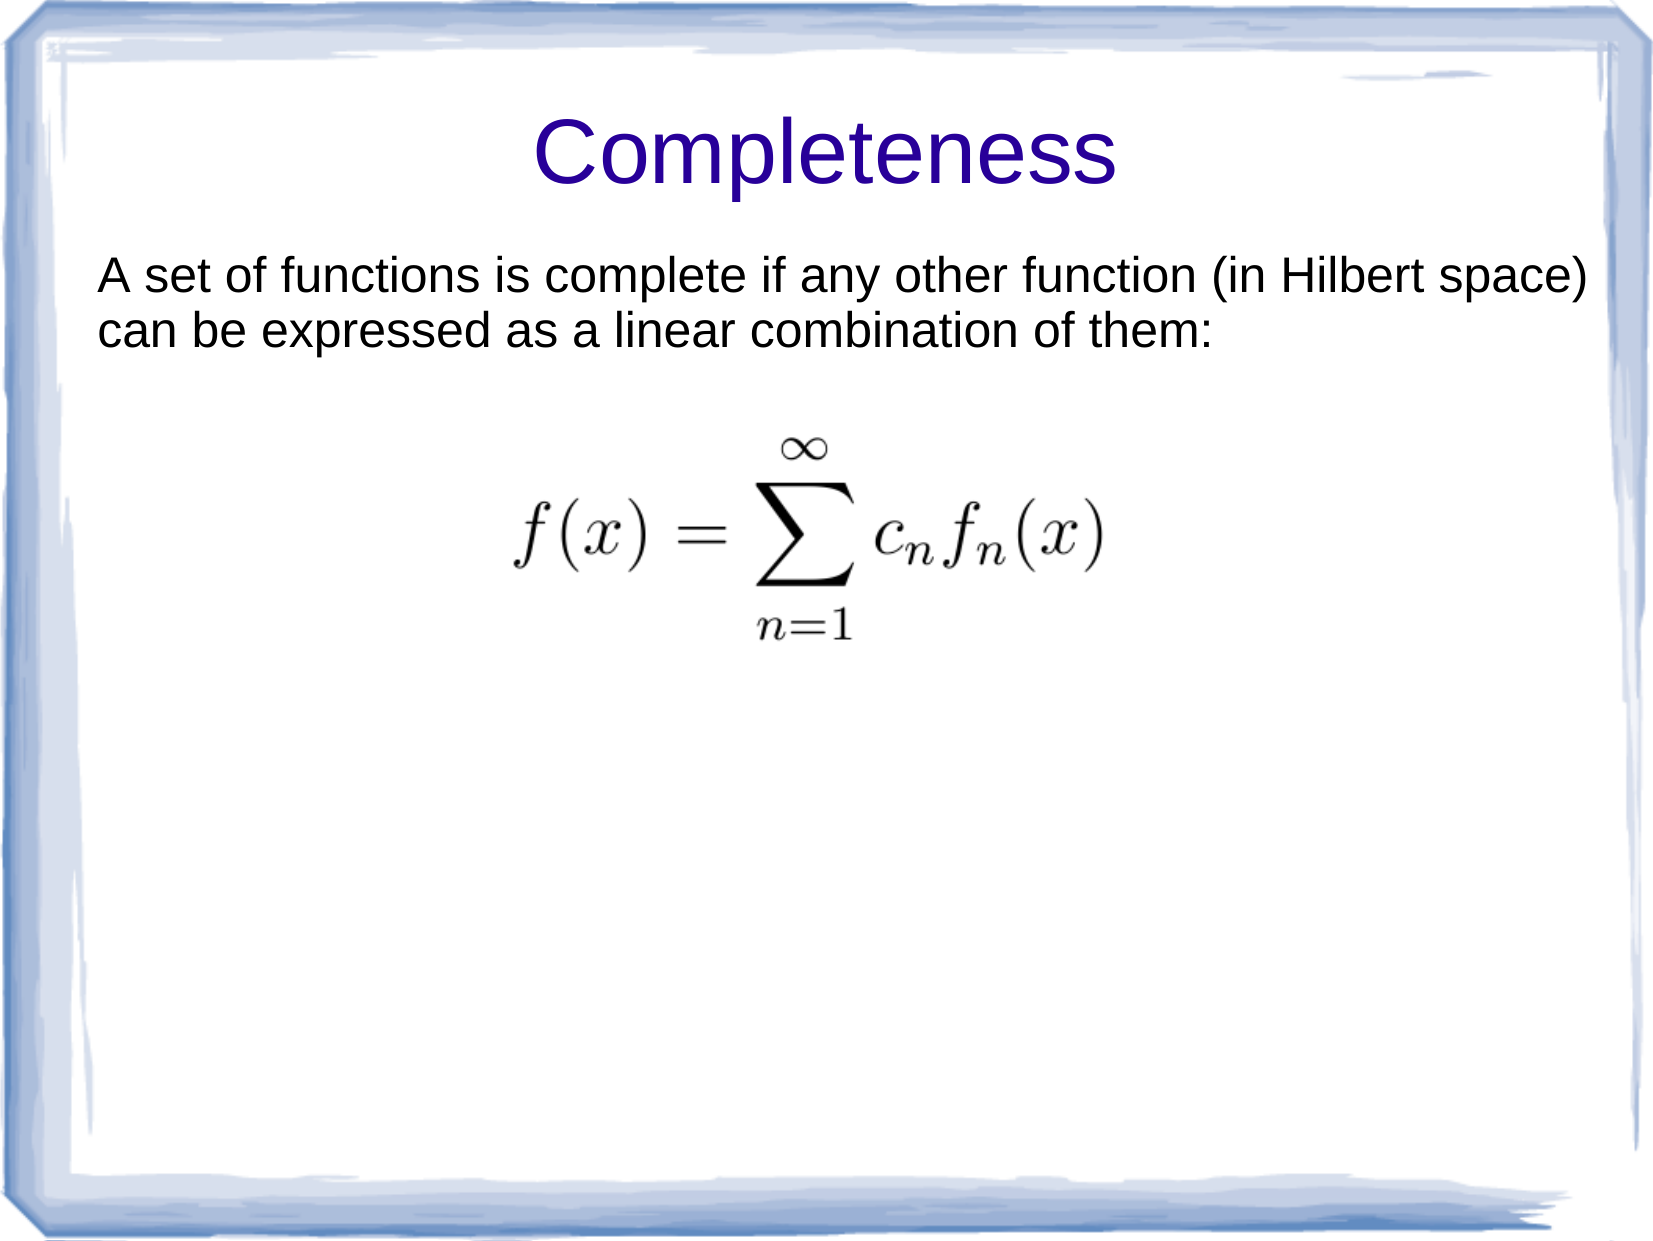

# Completeness
A set of functions is complete if any other function (in Hilbert space) can be expressed as a linear combination of them: